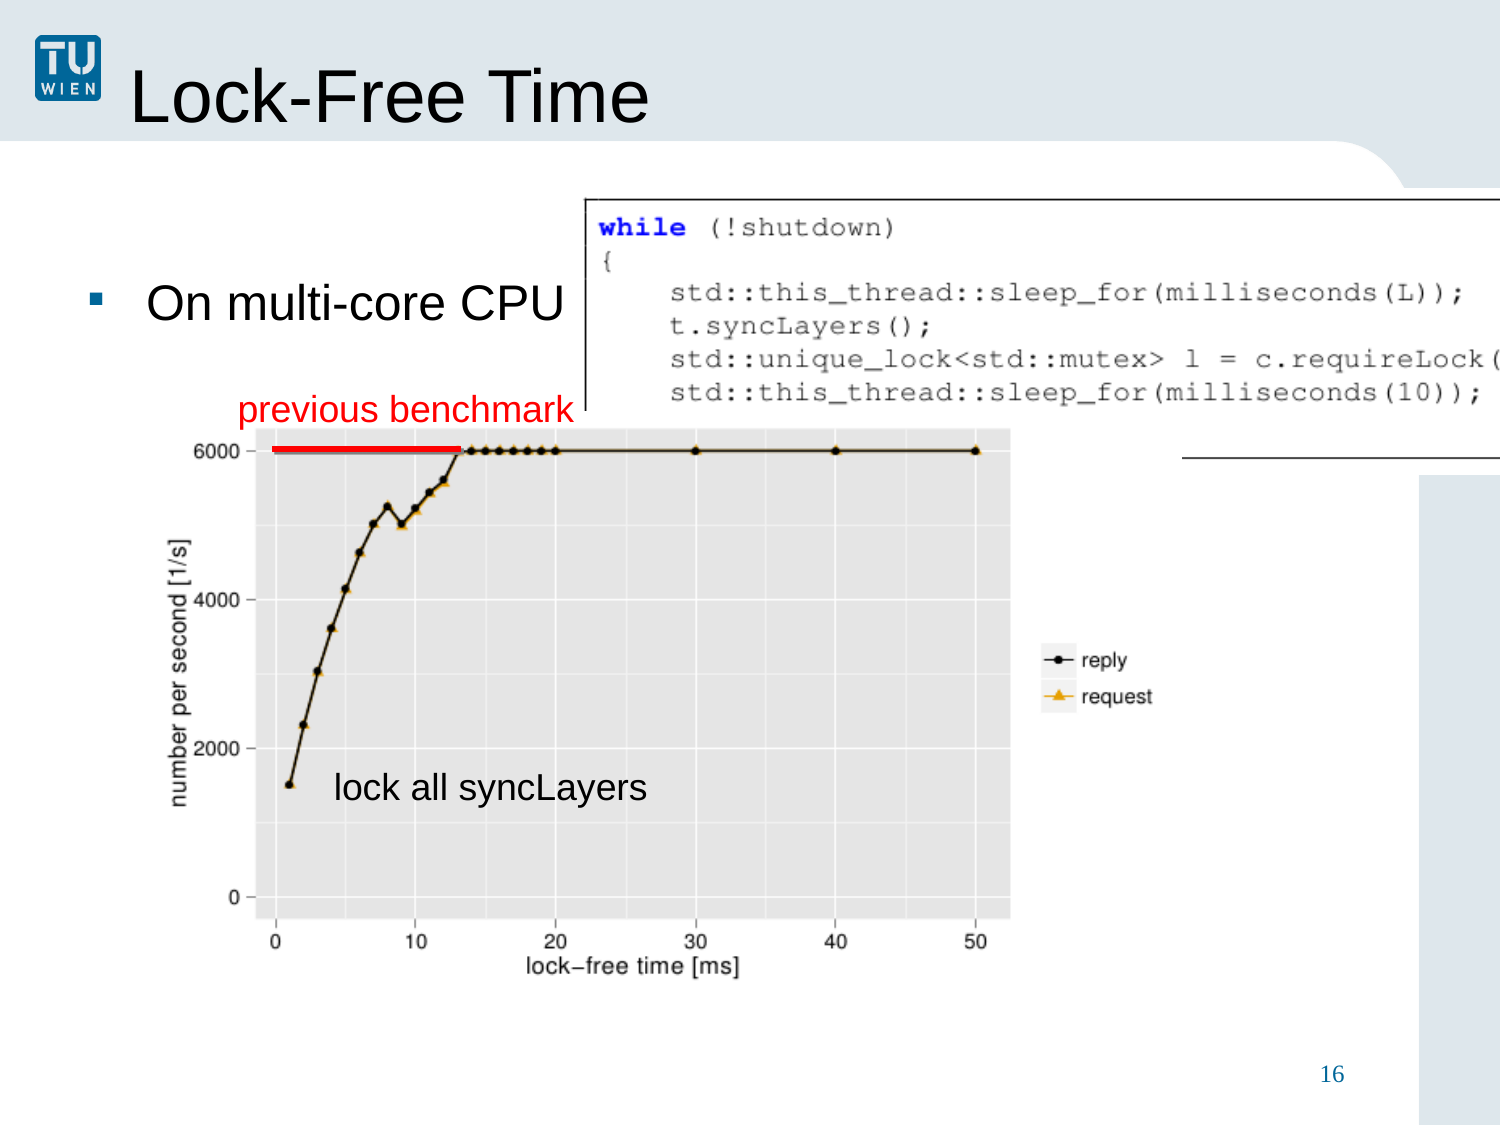

# Lock-Free Time
On multi-core CPU
previous benchmark
lock all syncLayers
16